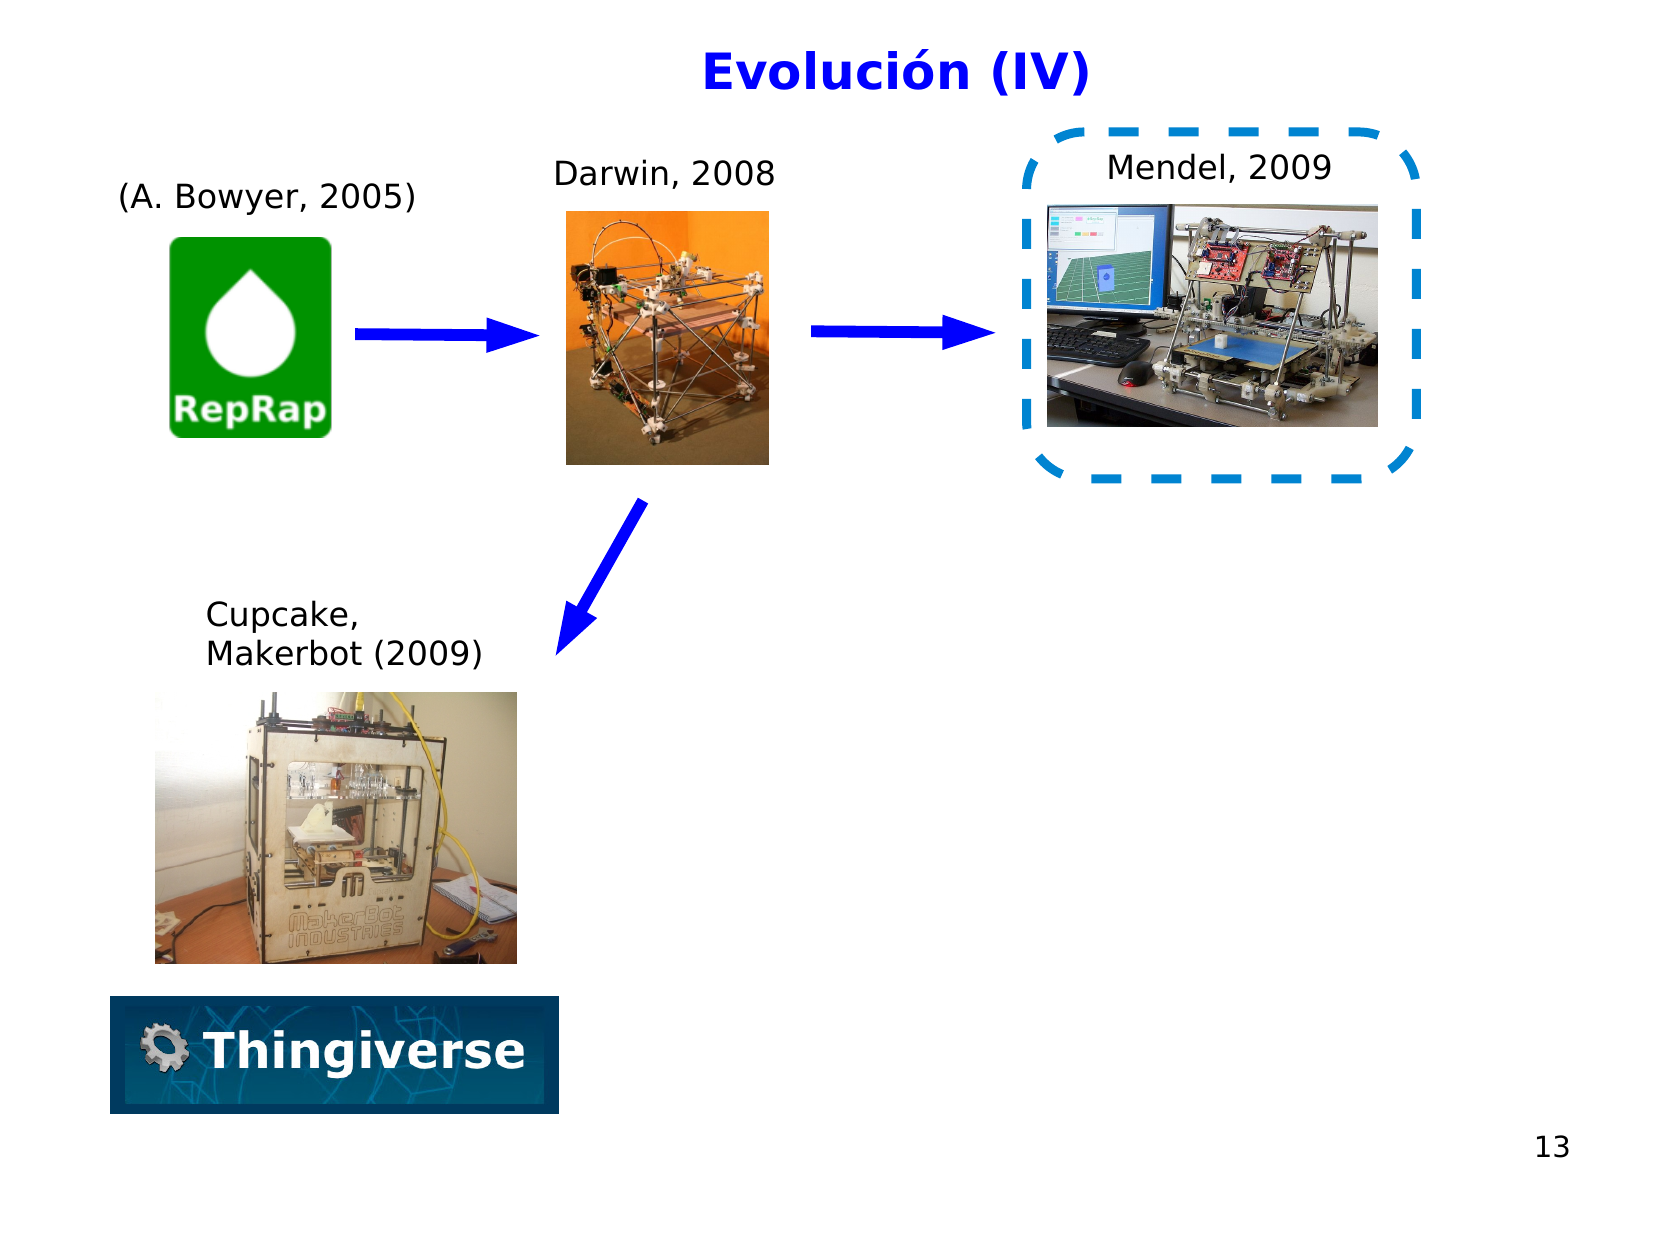

Evolución (IV)
Mendel, 2009
Darwin, 2008
 (A. Bowyer, 2005)
Cupcake, Makerbot (2009)
13